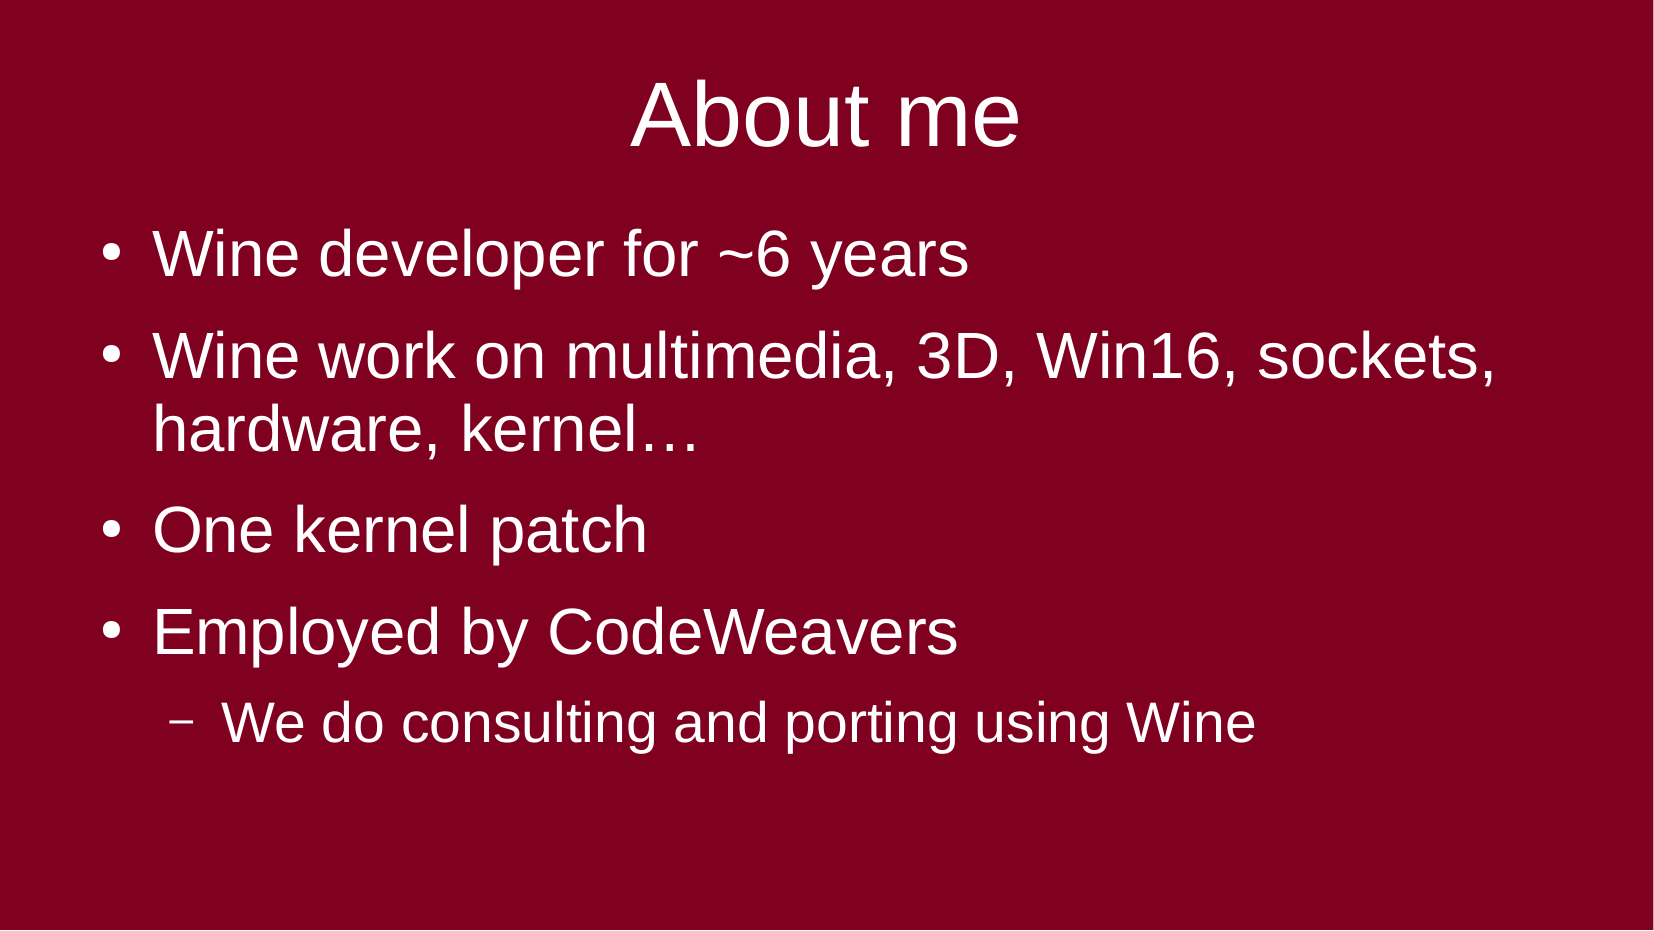

# About me
Wine developer for ~6 years
Wine work on multimedia, 3D, Win16, sockets, hardware, kernel…
One kernel patch
Employed by CodeWeavers
We do consulting and porting using Wine